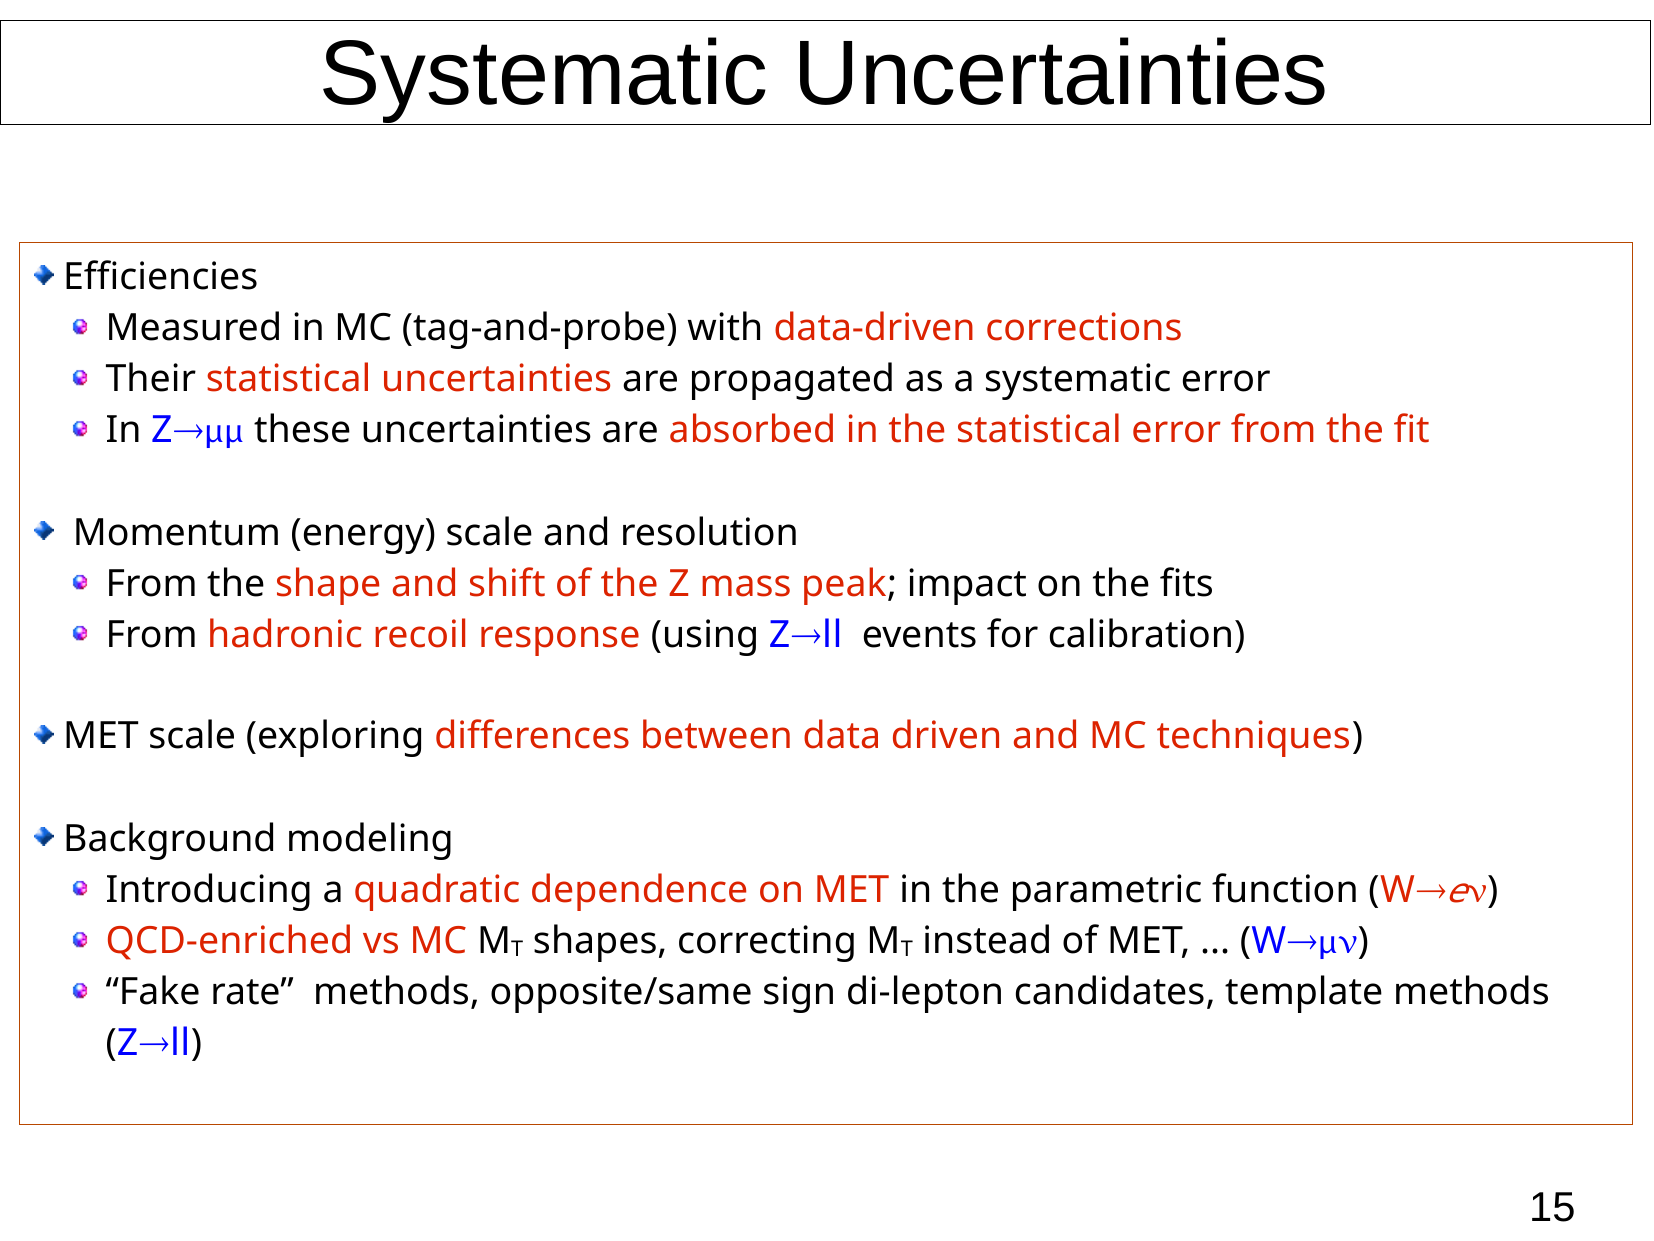

# Systematic Uncertainties
 Efficiencies
Measured in MC (tag-and-probe) with data-driven corrections
Their statistical uncertainties are propagated as a systematic error
In Z these uncertainties are absorbed in the statistical error from the fit
 Momentum (energy) scale and resolution
From the shape and shift of the Z mass peak; impact on the fits
From hadronic recoil response (using Zll events for calibration)
 MET scale (exploring differences between data driven and MC techniques)
 Background modeling
Introducing a quadratic dependence on MET in the parametric function (We)
QCD-enriched vs MC MT shapes, correcting MT instead of MET, ... (W)
“Fake rate” methods, opposite/same sign di-lepton candidates, template methods (Zll)
Samples to be used for ICHEP (probably)
/Mu/Run2010A-Jun14thReReco_v1/RECO
/MinimumBias/Commissioning10-Jun14thReReco_v1/RECO
/Mu/Run2010A-PromptReco-vx/RECO (v =2,4; "2" and "4" are CMSSW_3_6_1_X )
Requiring two global muons
with the Pt >20 GeV, |eta| < 2.1 and isolation cut (trkIso<3.0), and
60<M<120 GeV. HLT_Mu9 is also applied.
From tag and probe :
iso efficiency: 0.9875 +/- 0.0006
eff StandAlone (after Isocut) : 0.9869+/-0.0007
eff Tracker (after Isocut) : 0.9992+/-0.0002
the combined efficiency (from both muons) : eff = (eff_sta * eff_trk * eff_iso)^2
Samples to be used for ICHEP (probably)
/Mu/Run2010A-Jun14thReReco_v1/RECO
/MinimumBias/Commissioning10-Jun14thReReco_v1/RECO
/Mu/Run2010A-PromptReco-vx/RECO (v =2,4; "2" and "4" are CMSSW_3_6_1_X )
Requiring two global muons
with the Pt >20 GeV, |eta| < 2.1 and isolation cut (trkIso<3.0), and
60<M<120 GeV. HLT_Mu9 is also applied.
From tag and probe :
iso efficiency: 0.9875 +/- 0.0006
eff StandAlone (after Isocut) : 0.9869+/-0.0007
eff Tracker (after Isocut) : 0.9992+/-0.0002
the combined efficiency (from both muons) : eff = (eff_sta * eff_trk * eff_iso)^2